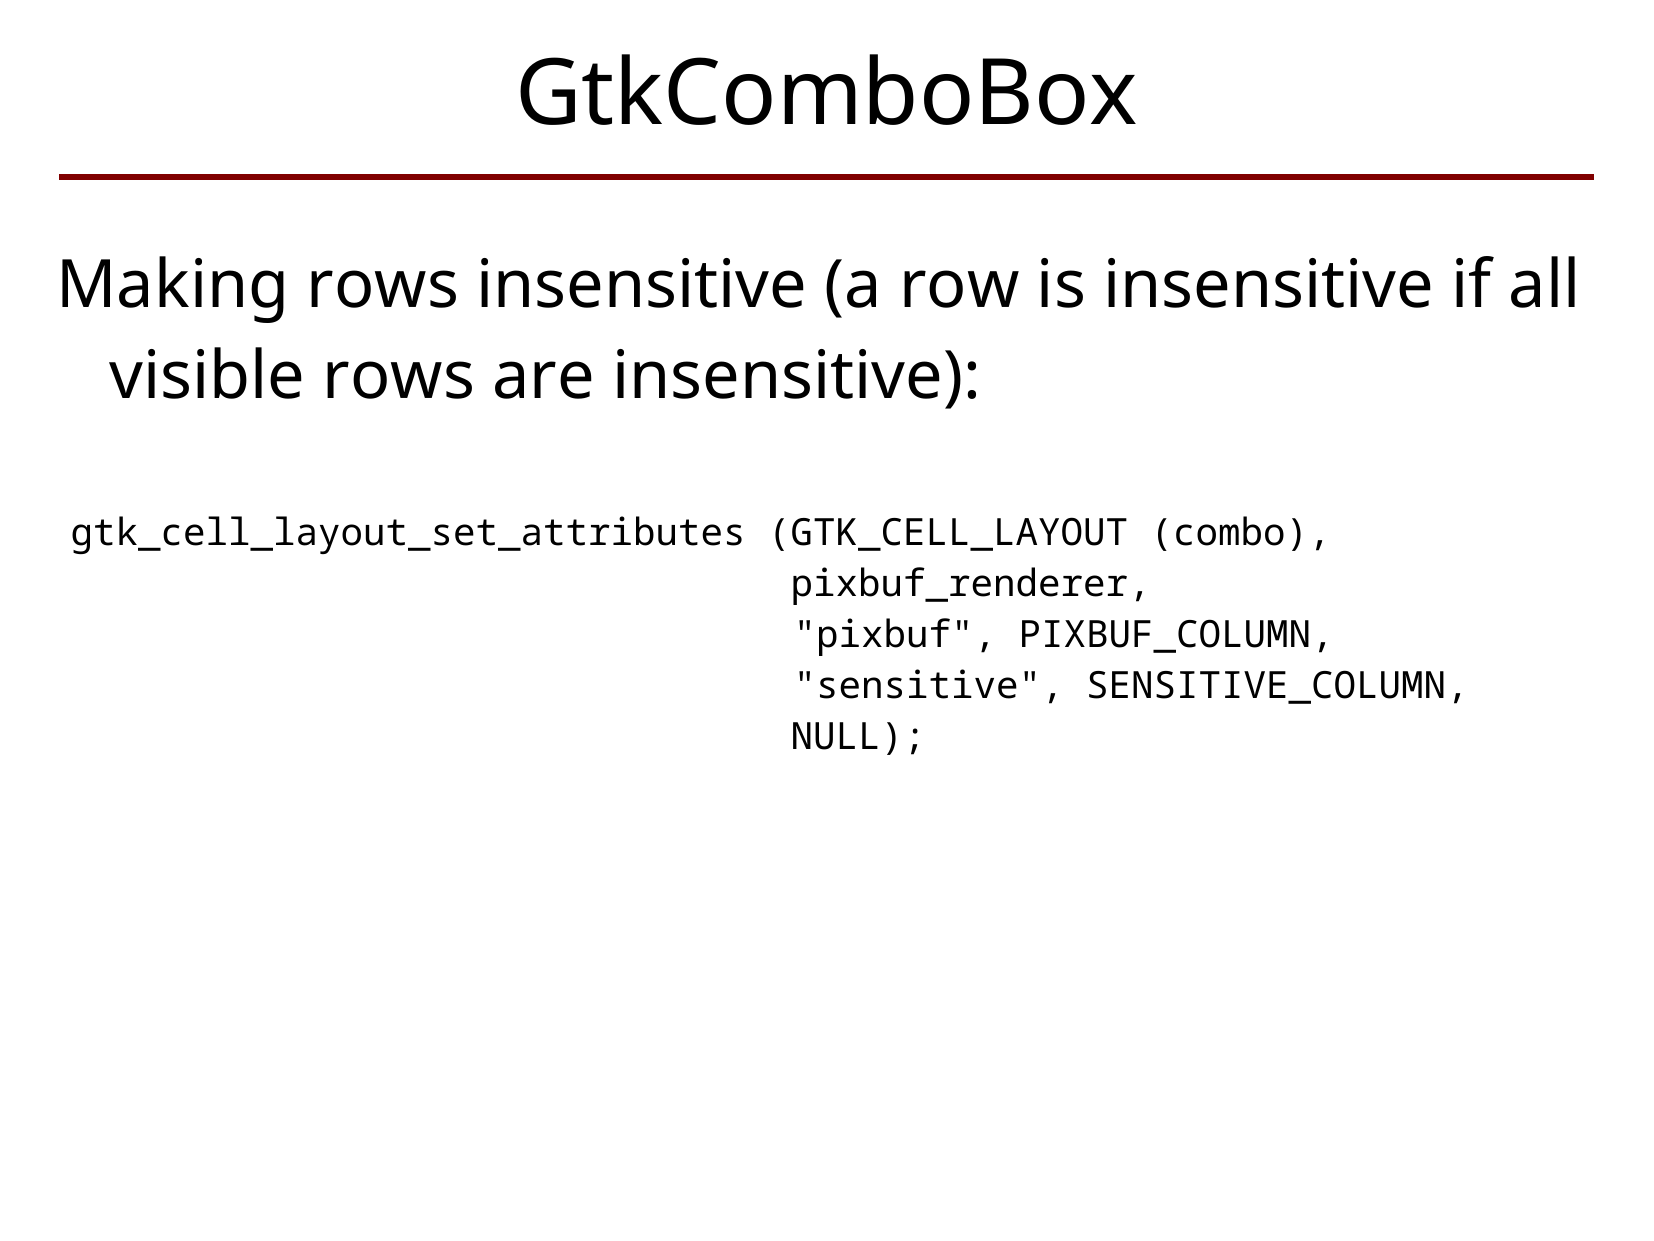

# GtkComboBox
Making rows insensitive (a row is insensitive if all visible rows are insensitive):
gtk_cell_layout_set_attributes (GTK_CELL_LAYOUT (combo),
 pixbuf_renderer,
				 "pixbuf", PIXBUF_COLUMN,
				 "sensitive", SENSITIVE_COLUMN,
 NULL);